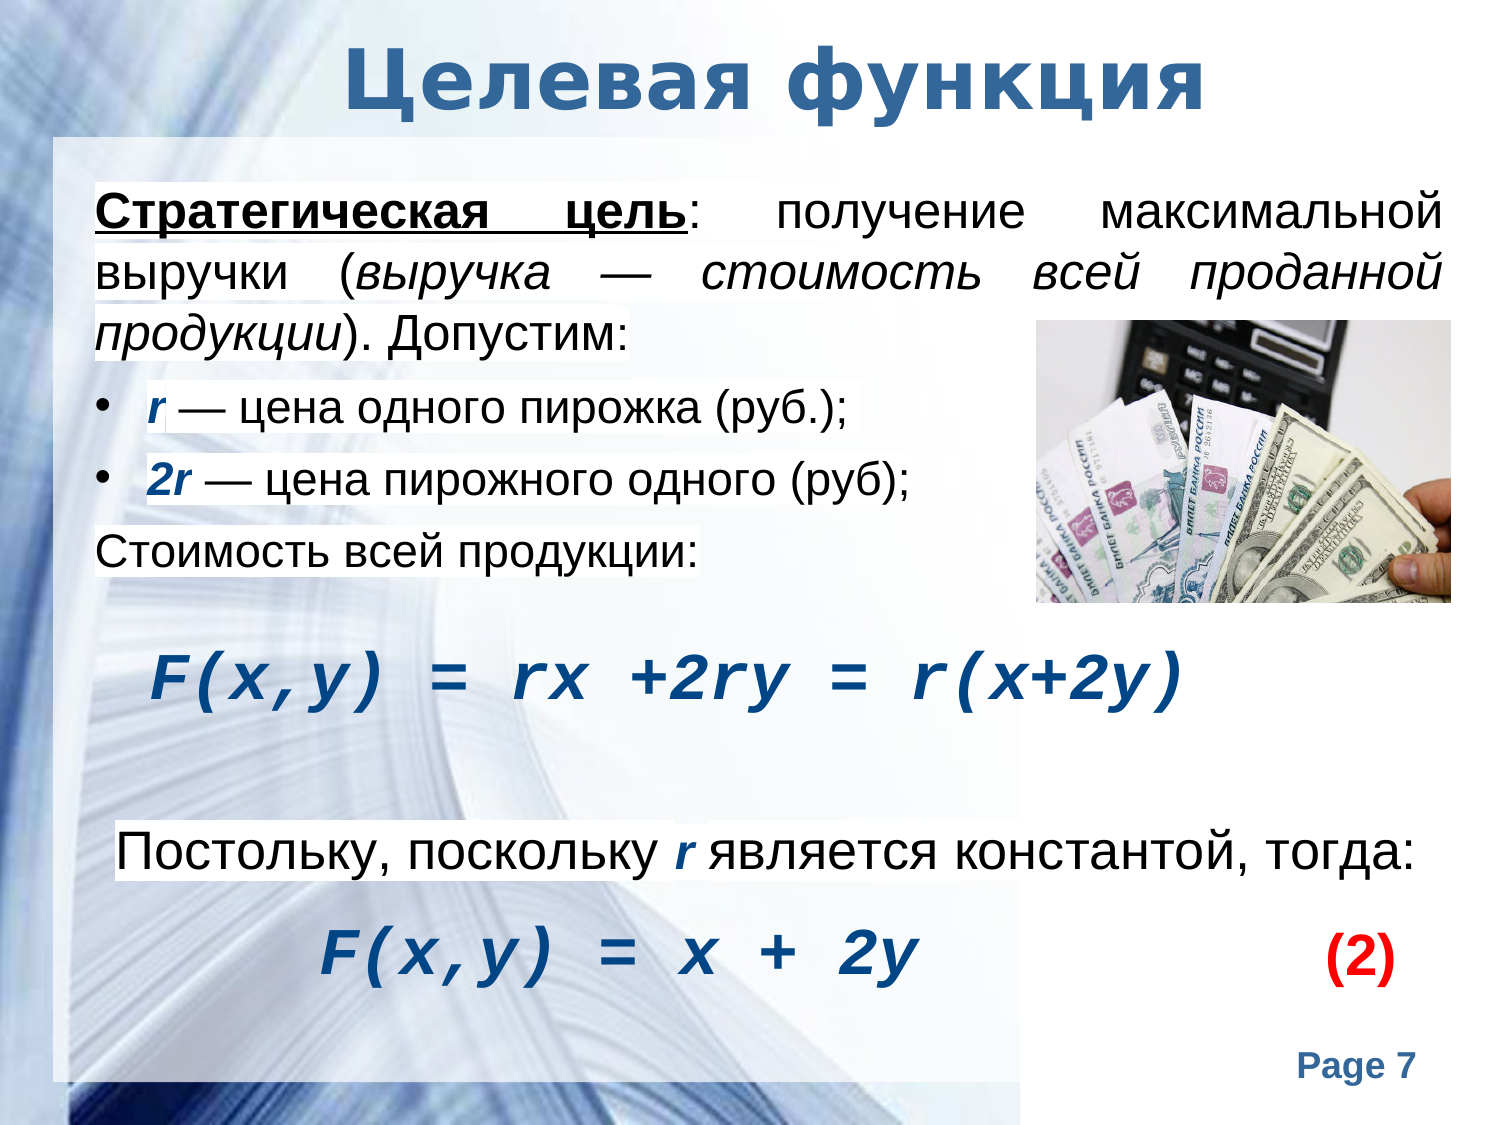

Целевая функция
Стратегическая цель: получение максимальной выручки (выручка — стоимость всей проданной продукции). Допустим:
r — цена одного пирожка (руб.);
2r — цена пирожного одного (руб);
Стоимость всей продукции:
F(x,y) = rx +2ry = r(x+2y)
# Постольку, поскольку r является константой, тогда:
F(x,y) = x + 2y
(2)